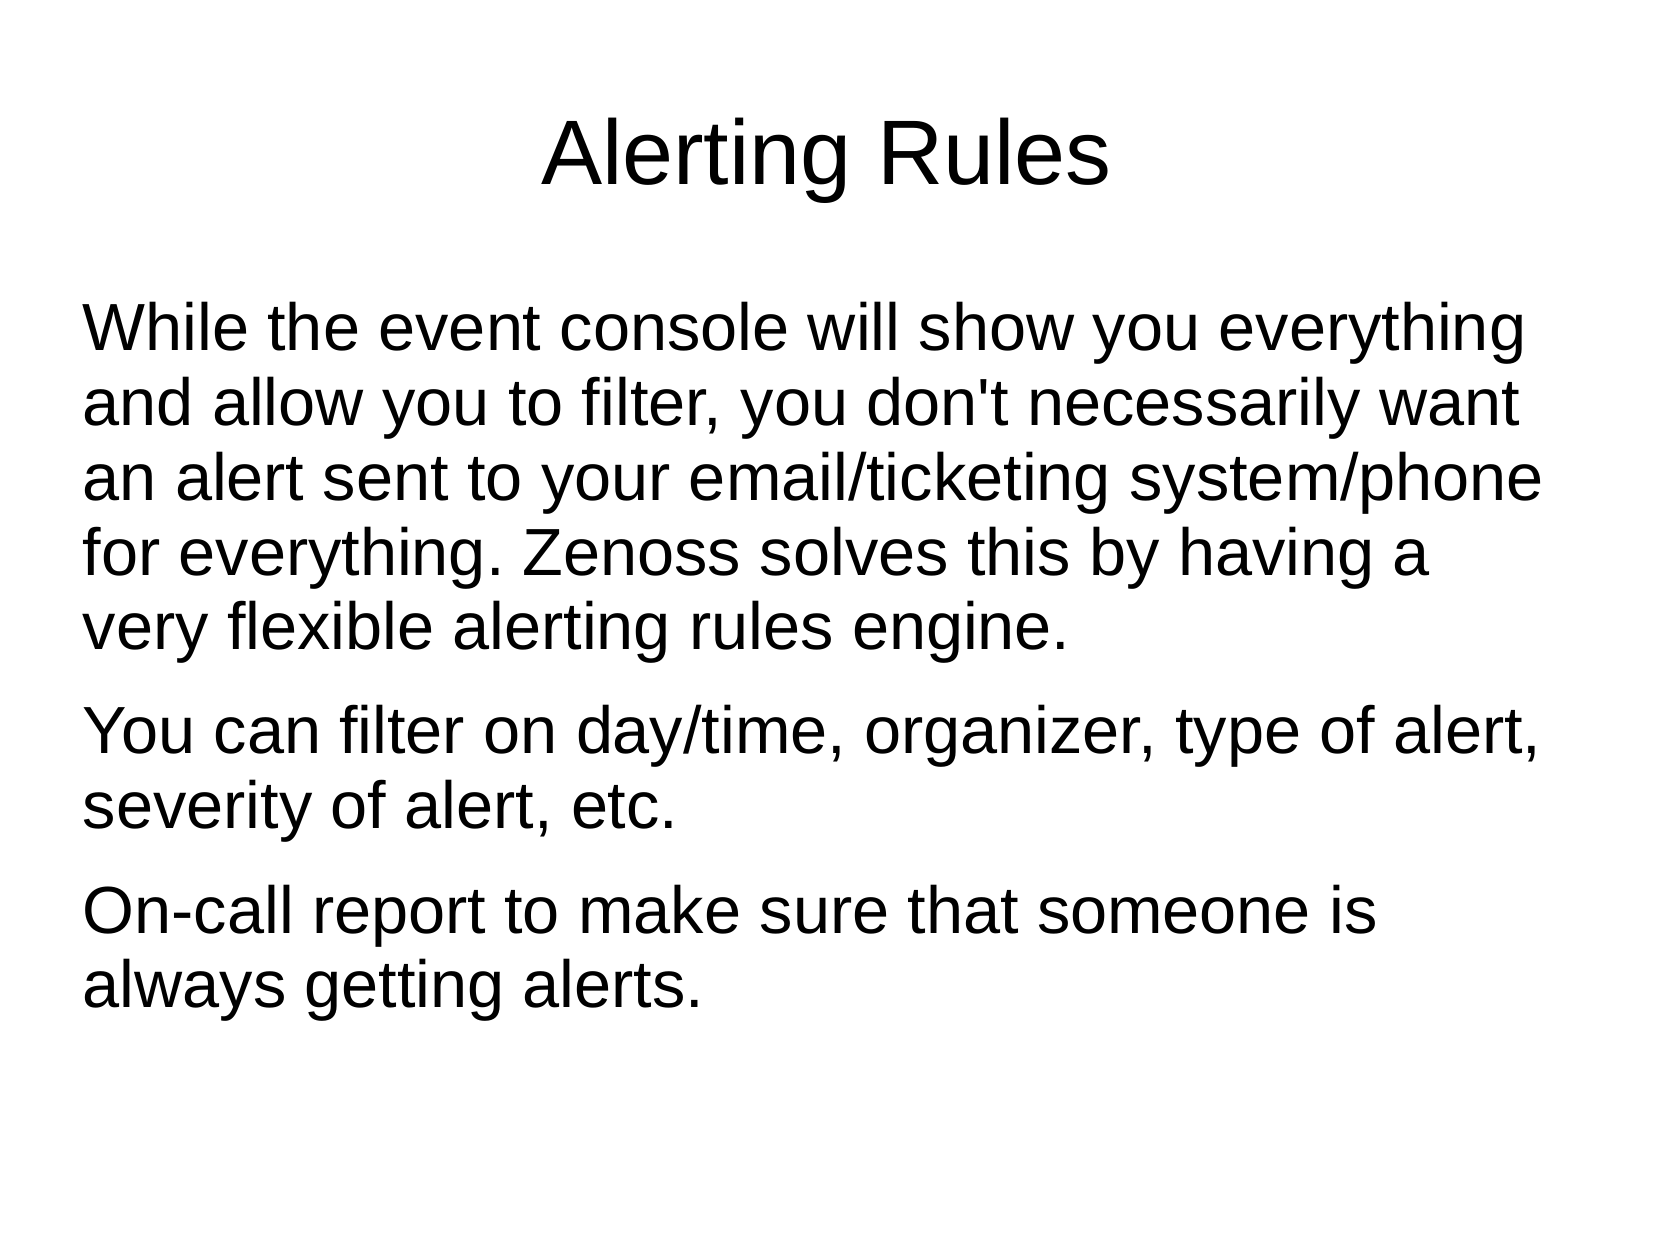

# Alerting Rules
While the event console will show you everything and allow you to filter, you don't necessarily want an alert sent to your email/ticketing system/phone for everything. Zenoss solves this by having a very flexible alerting rules engine.
You can filter on day/time, organizer, type of alert, severity of alert, etc.
On-call report to make sure that someone is always getting alerts.